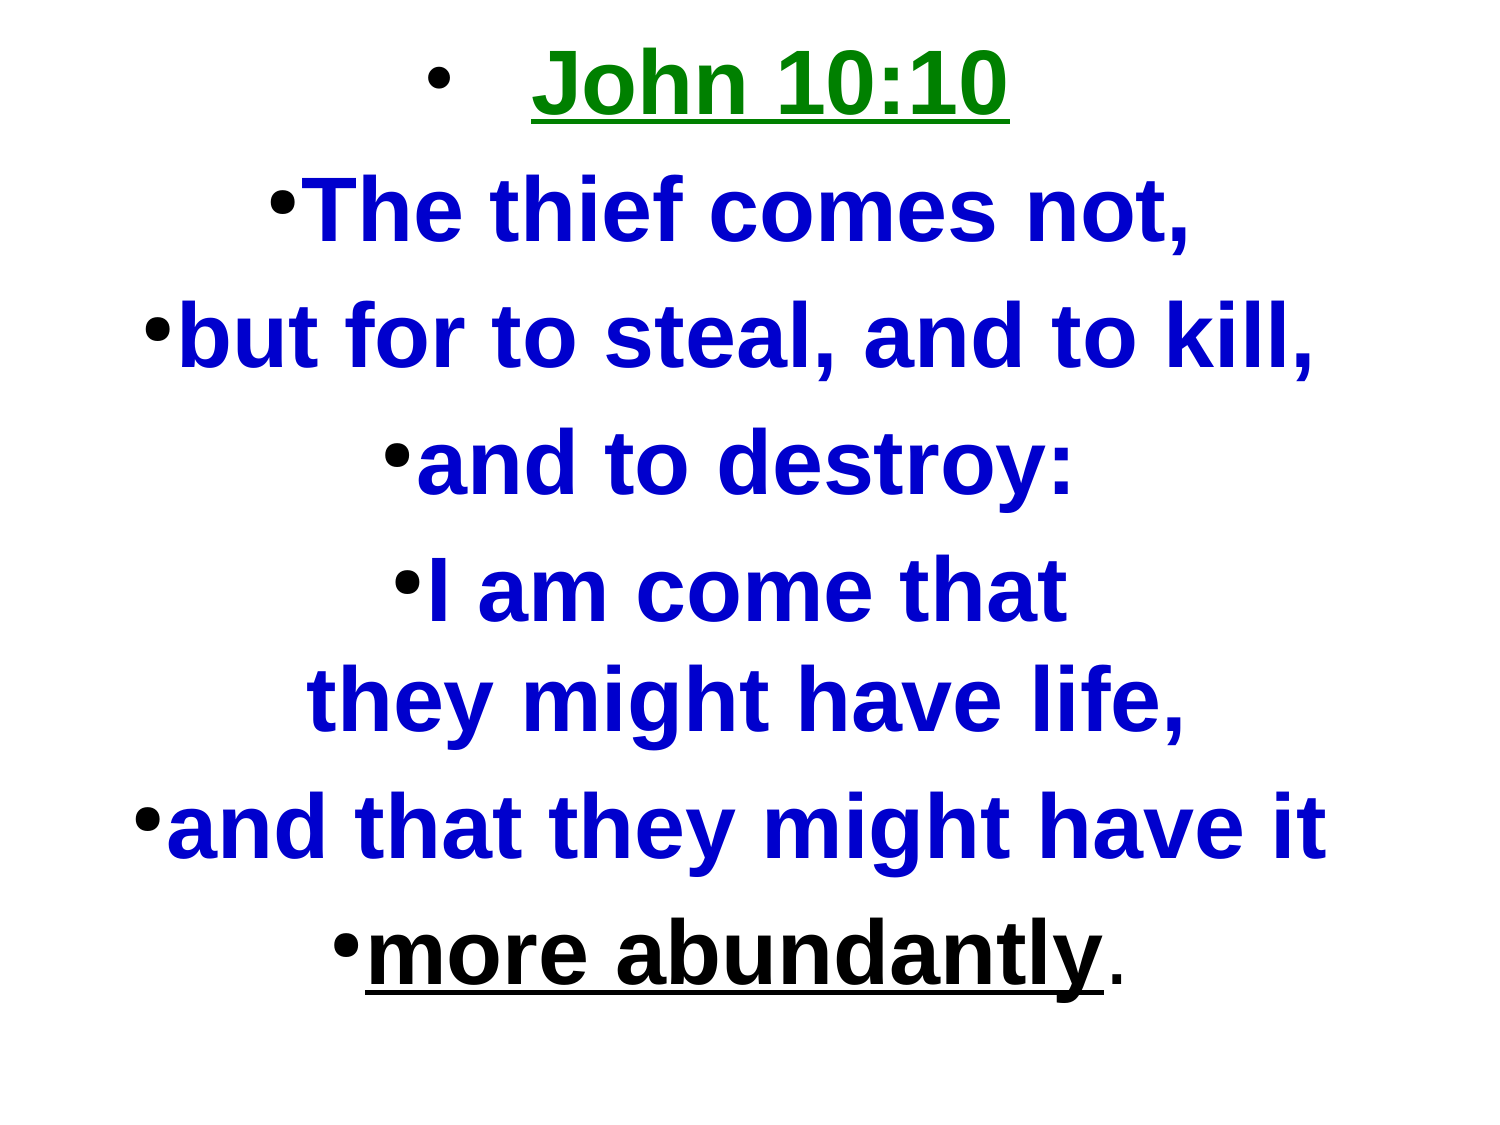

# John 10:10
The thief comes not,
but for to steal, and to kill,
and to destroy:
I am come that
they might have life,
and that they might have it
more abundantly.
54